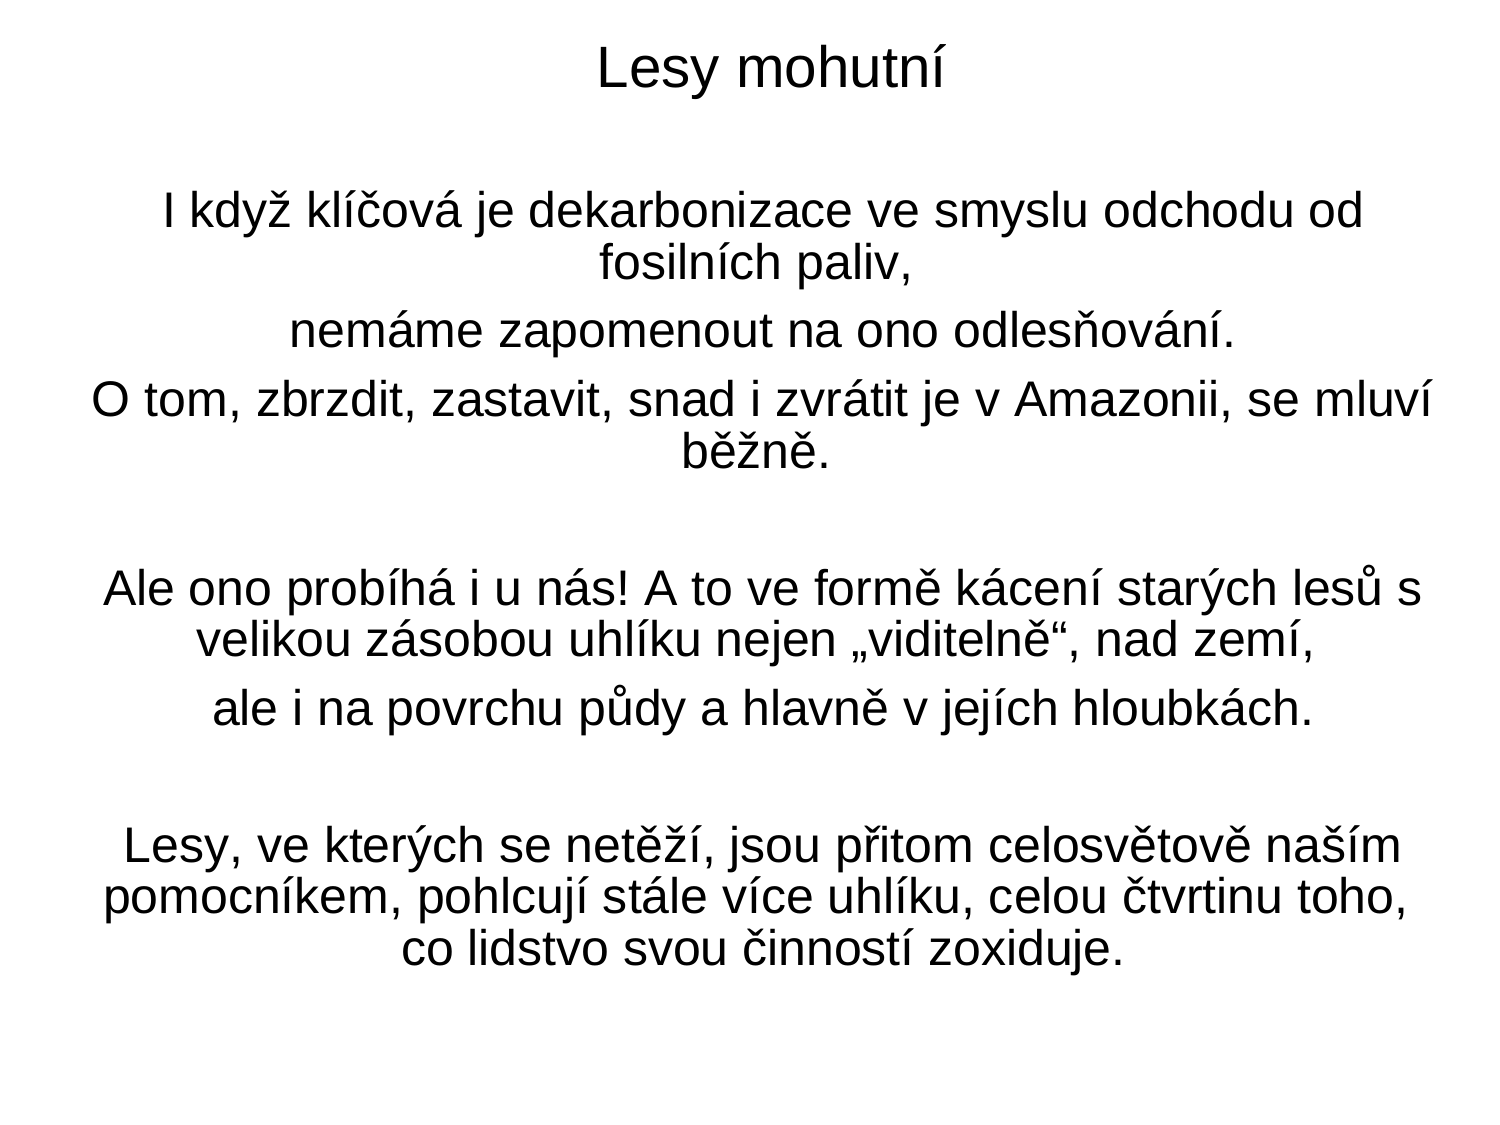

#
Lesy mohutní
I když klíčová je dekarbonizace ve smyslu odchodu od fosilních paliv,
nemáme zapomenout na ono odlesňování.
O tom, zbrzdit, zastavit, snad i zvrátit je v Amazonii, se mluví běžně.
Ale ono probíhá i u nás! A to ve formě kácení starých lesů s velikou zásobou uhlíku nejen „viditelně“, nad zemí,
ale i na povrchu půdy a hlavně v jejích hloubkách.
Lesy, ve kterých se netěží, jsou přitom celosvětově naším pomocníkem, pohlcují stále více uhlíku, celou čtvrtinu toho, co lidstvo svou činností zoxiduje.